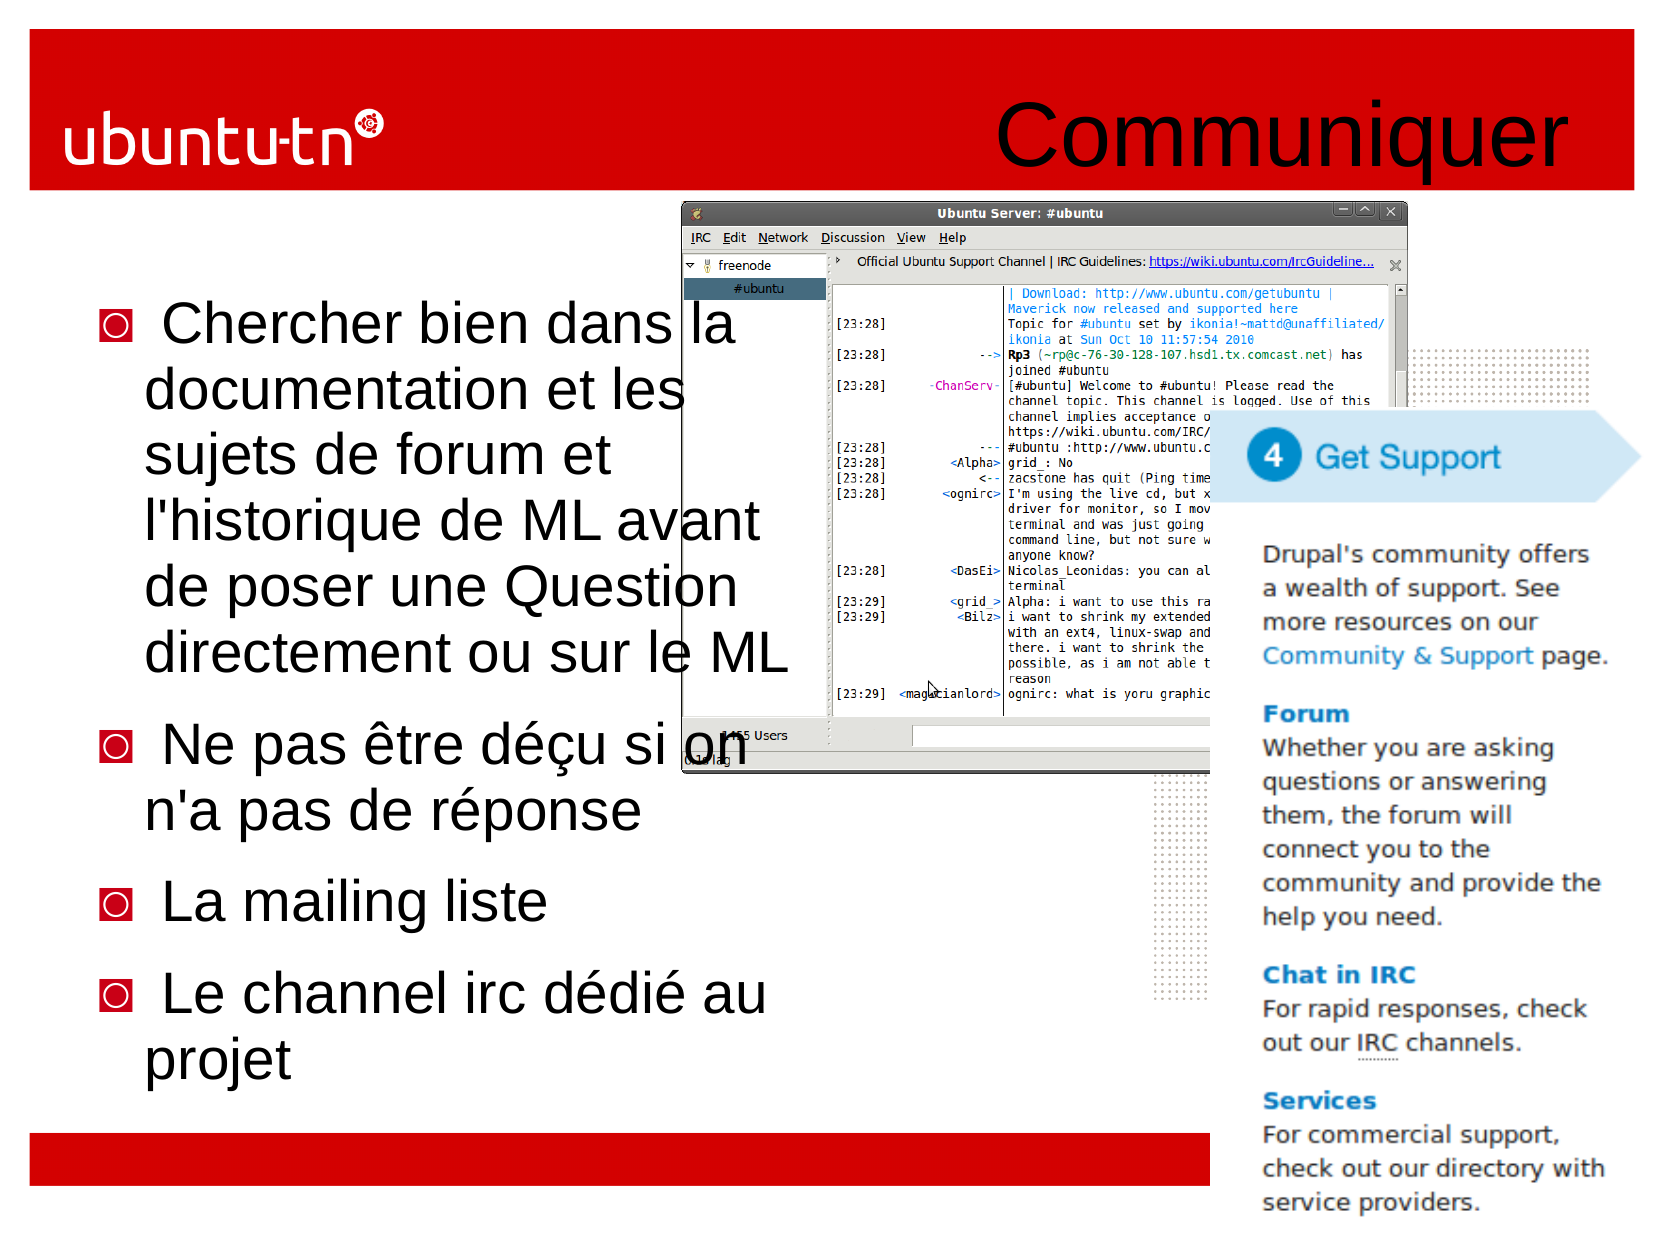

# Communiquer
 Chercher bien dans la documentation et les sujets de forum et l'historique de ML avant de poser une Question directement ou sur le ML
 Ne pas être déçu si on n'a pas de réponse
 La mailing liste
 Le channel irc dédié au projet